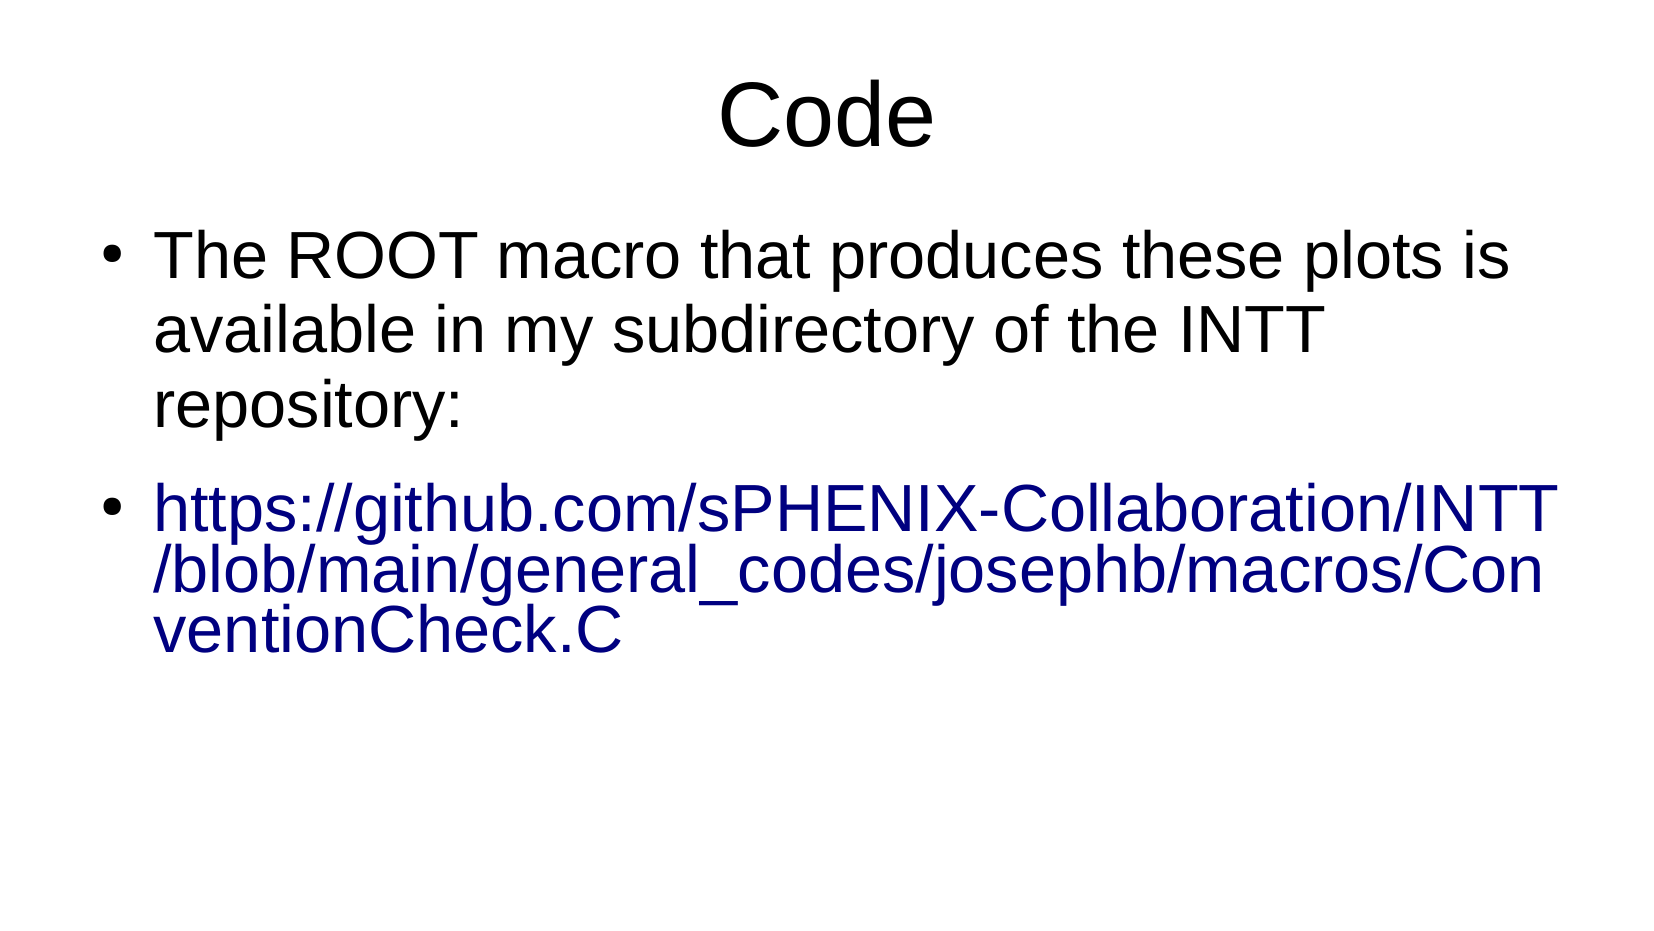

# Code
The ROOT macro that produces these plots is available in my subdirectory of the INTT repository:
https://github.com/sPHENIX-Collaboration/INTT/blob/main/general_codes/josephb/macros/ConventionCheck.C